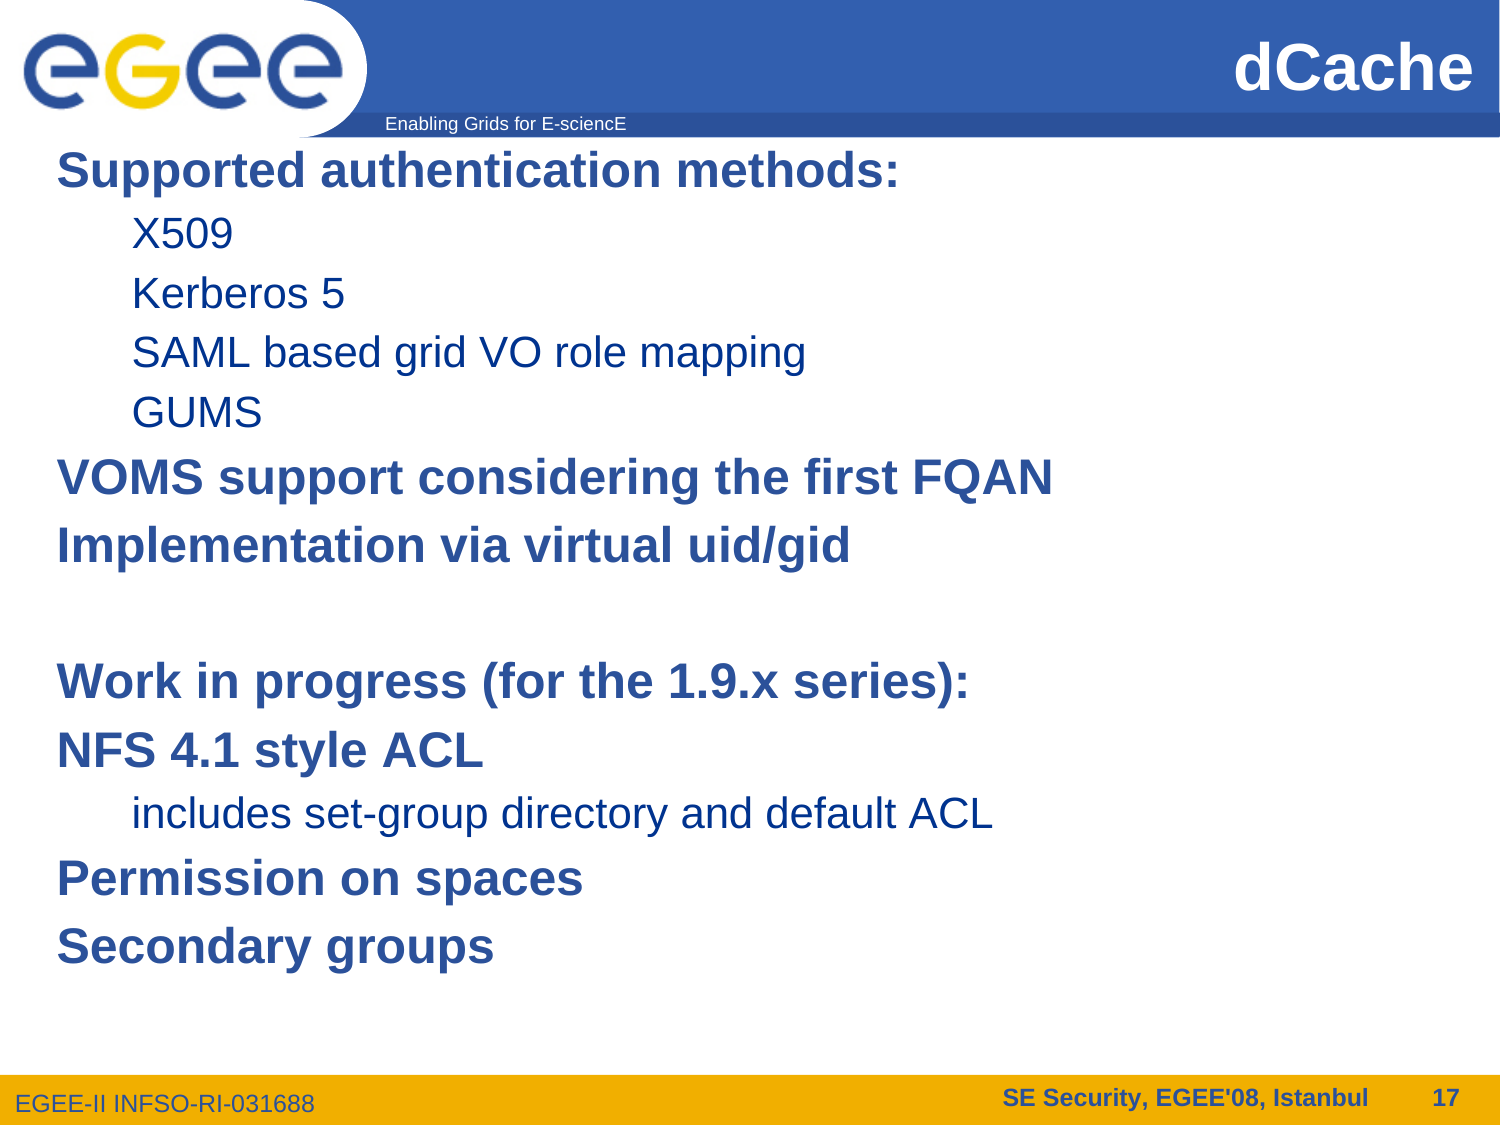

# dCache
Supported authentication methods:
X509
Kerberos 5
SAML based grid VO role mapping
GUMS
VOMS support considering the first FQAN
Implementation via virtual uid/gid
Work in progress (for the 1.9.x series):
NFS 4.1 style ACL
includes set-group directory and default ACL
Permission on spaces
Secondary groups
SE Security, EGEE'08, Istanbul
17